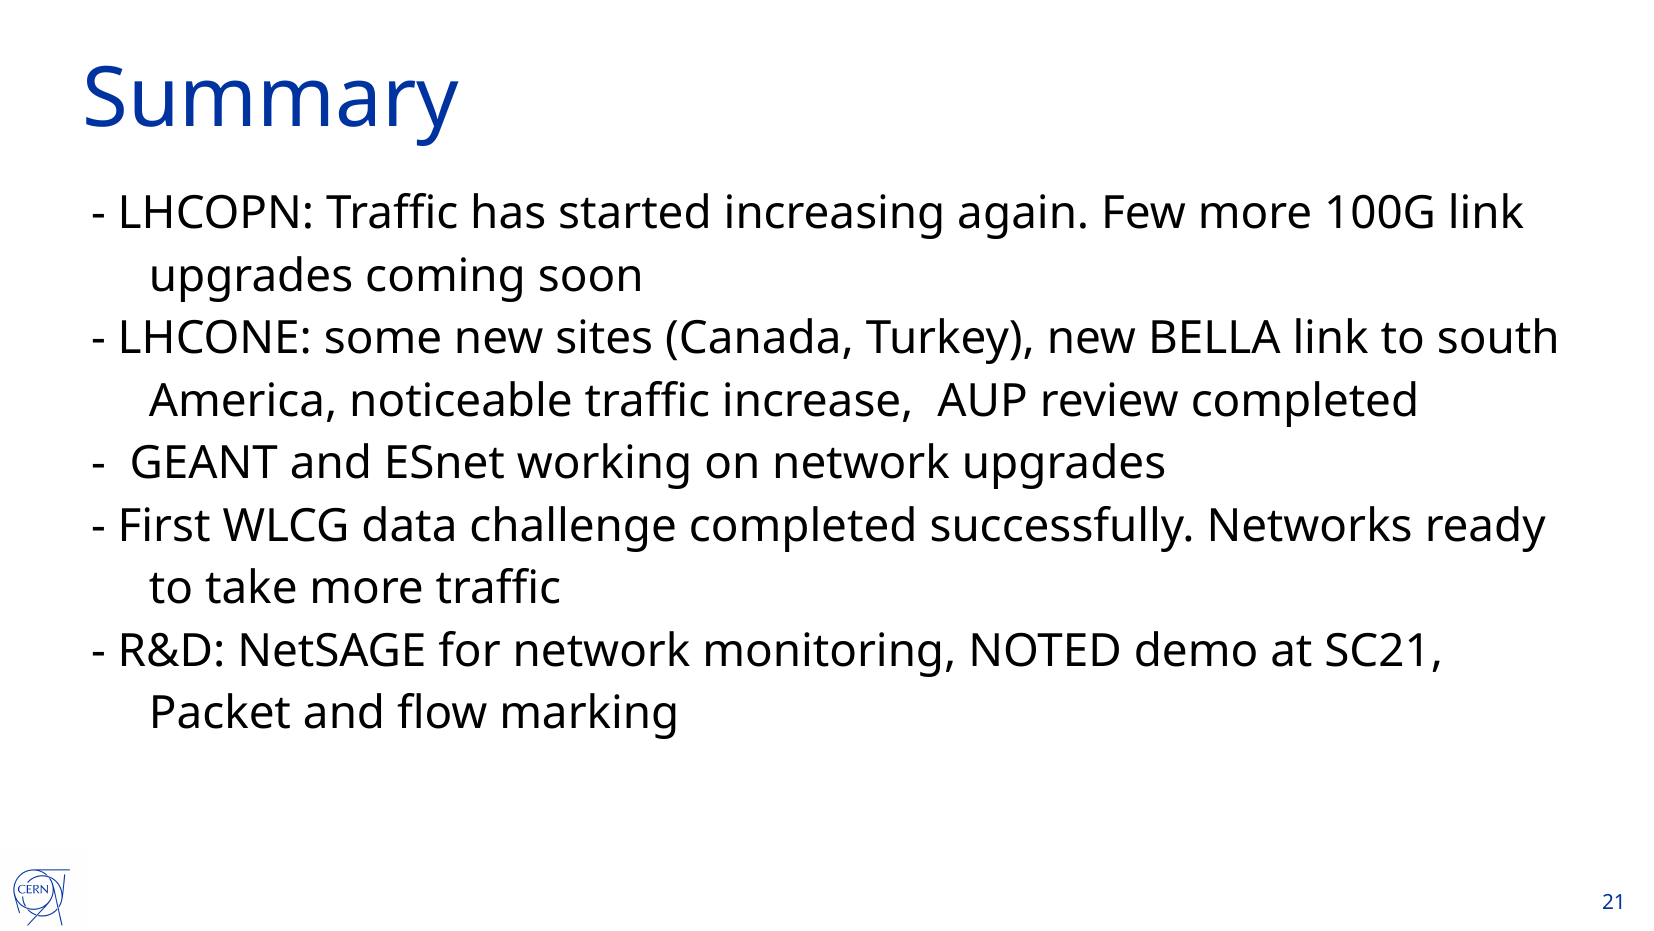

# Summary
- LHCOPN: Traffic has started increasing again. Few more 100G link upgrades coming soon
- LHCONE: some new sites (Canada, Turkey), new BELLA link to south America, noticeable traffic increase, AUP review completed
- GEANT and ESnet working on network upgrades
- First WLCG data challenge completed successfully. Networks ready to take more traffic
- R&D: NetSAGE for network monitoring, NOTED demo at SC21, Packet and flow marking
21